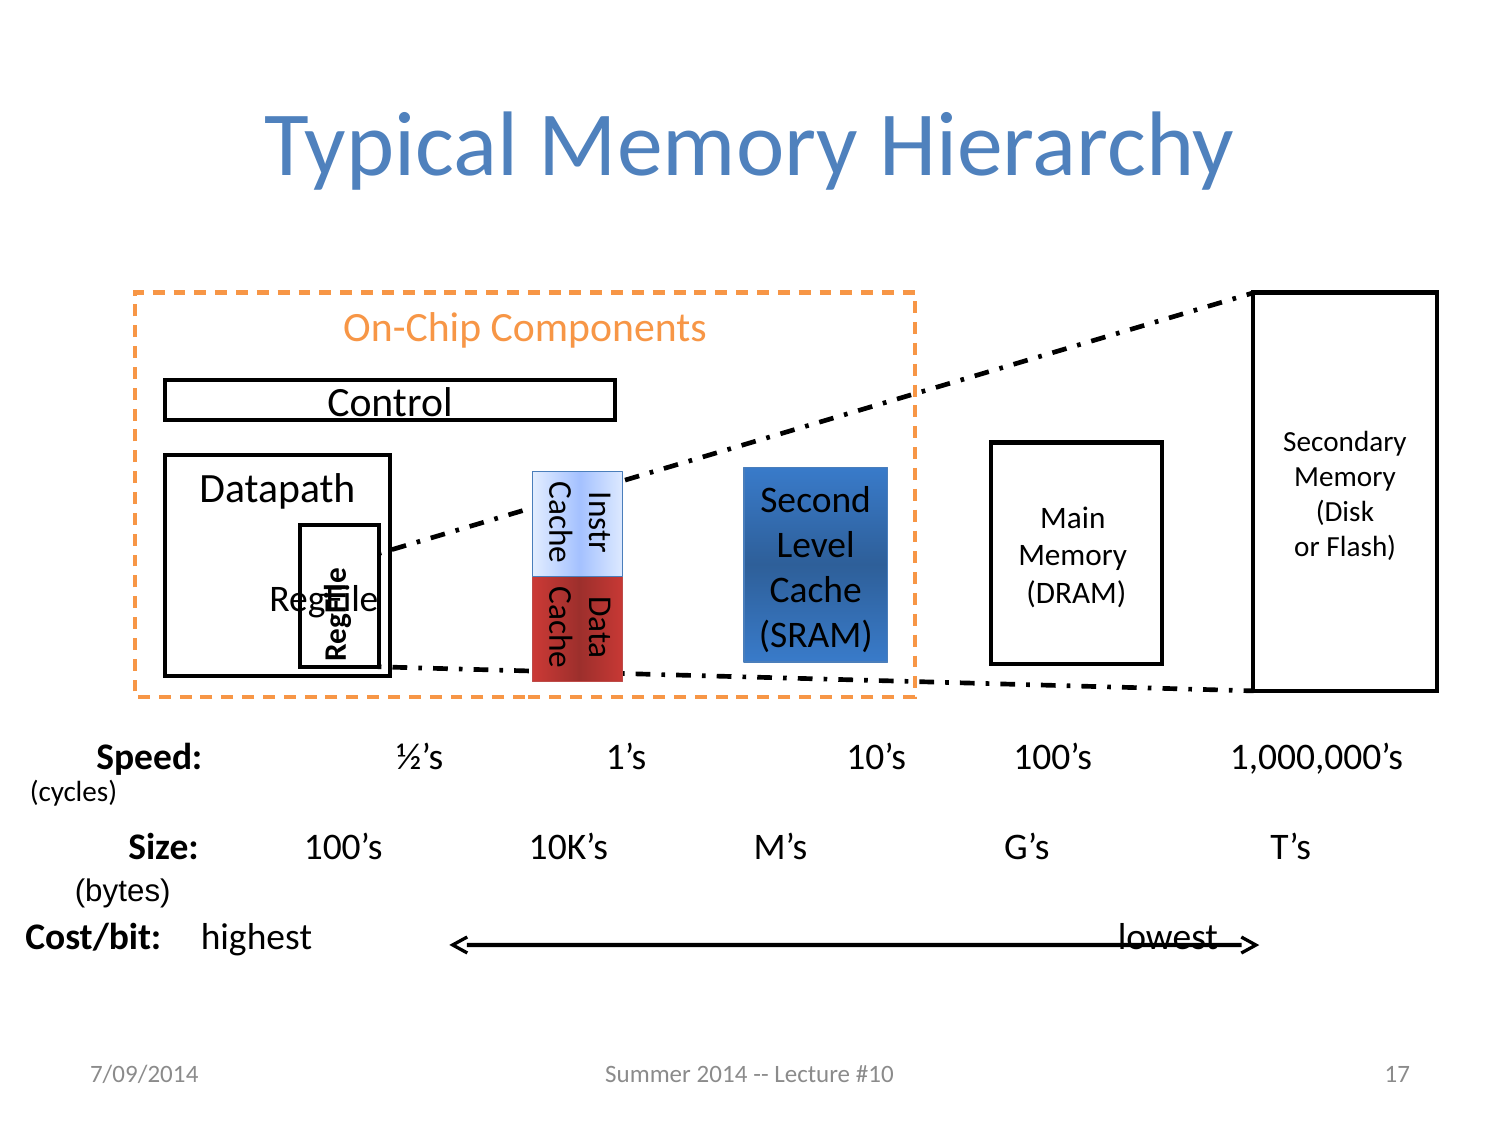

# Typical Memory Hierarchy
On-Chip Components
Secondary
Memory
(Disk
or Flash)
Control
Main
Memory
(DRAM)
Datapath
Second
Level
Cache
(SRAM)
Instr
Cache
RegFile
Data
Cache
RegFile
Speed:			½’s		 1’s			10’s		 100’s		 1,000,000’s
(cycles)
Size:		 100’s		 10K’s		 M’s		 G’s			 T’s
(bytes)
Cost/bit:	 highest											 lowest
7/09/2014
Summer 2014 -- Lecture #10